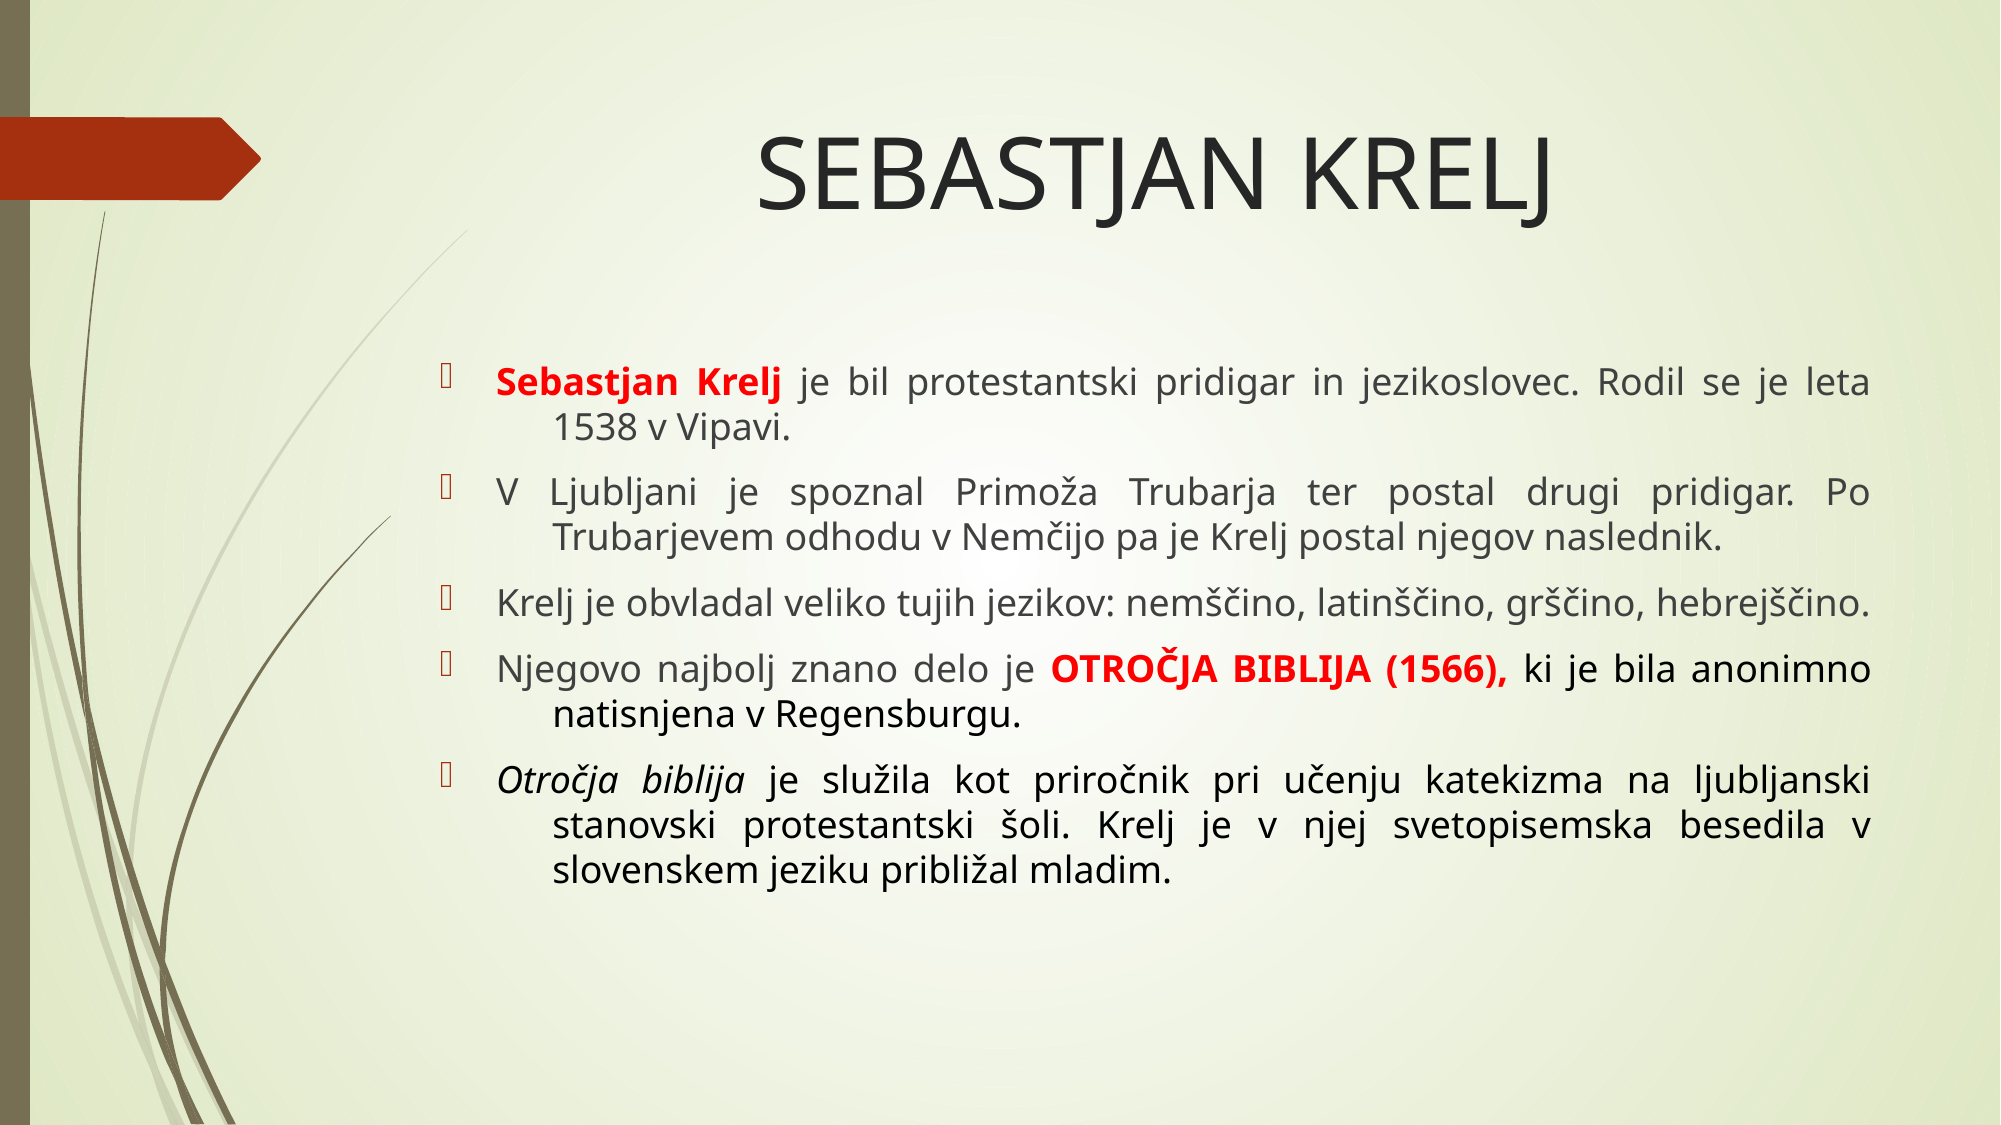

# SEBASTJAN KRELJ
Sebastjan Krelj je bil protestantski pridigar in jezikoslovec. Rodil se je leta 1538 v Vipavi.
V Ljubljani je spoznal Primoža Trubarja ter postal drugi pridigar. Po Trubarjevem odhodu v Nemčijo pa je Krelj postal njegov naslednik.
Krelj je obvladal veliko tujih jezikov: nemščino, latinščino, grščino, hebrejščino.
Njegovo najbolj znano delo je OTROČJA BIBLIJA (1566), ki je bila anonimno natisnjena v Regensburgu.
Otročja biblija je služila kot priročnik pri učenju katekizma na ljubljanski stanovski protestantski šoli. Krelj je v njej svetopisemska besedila v slovenskem jeziku približal mladim.